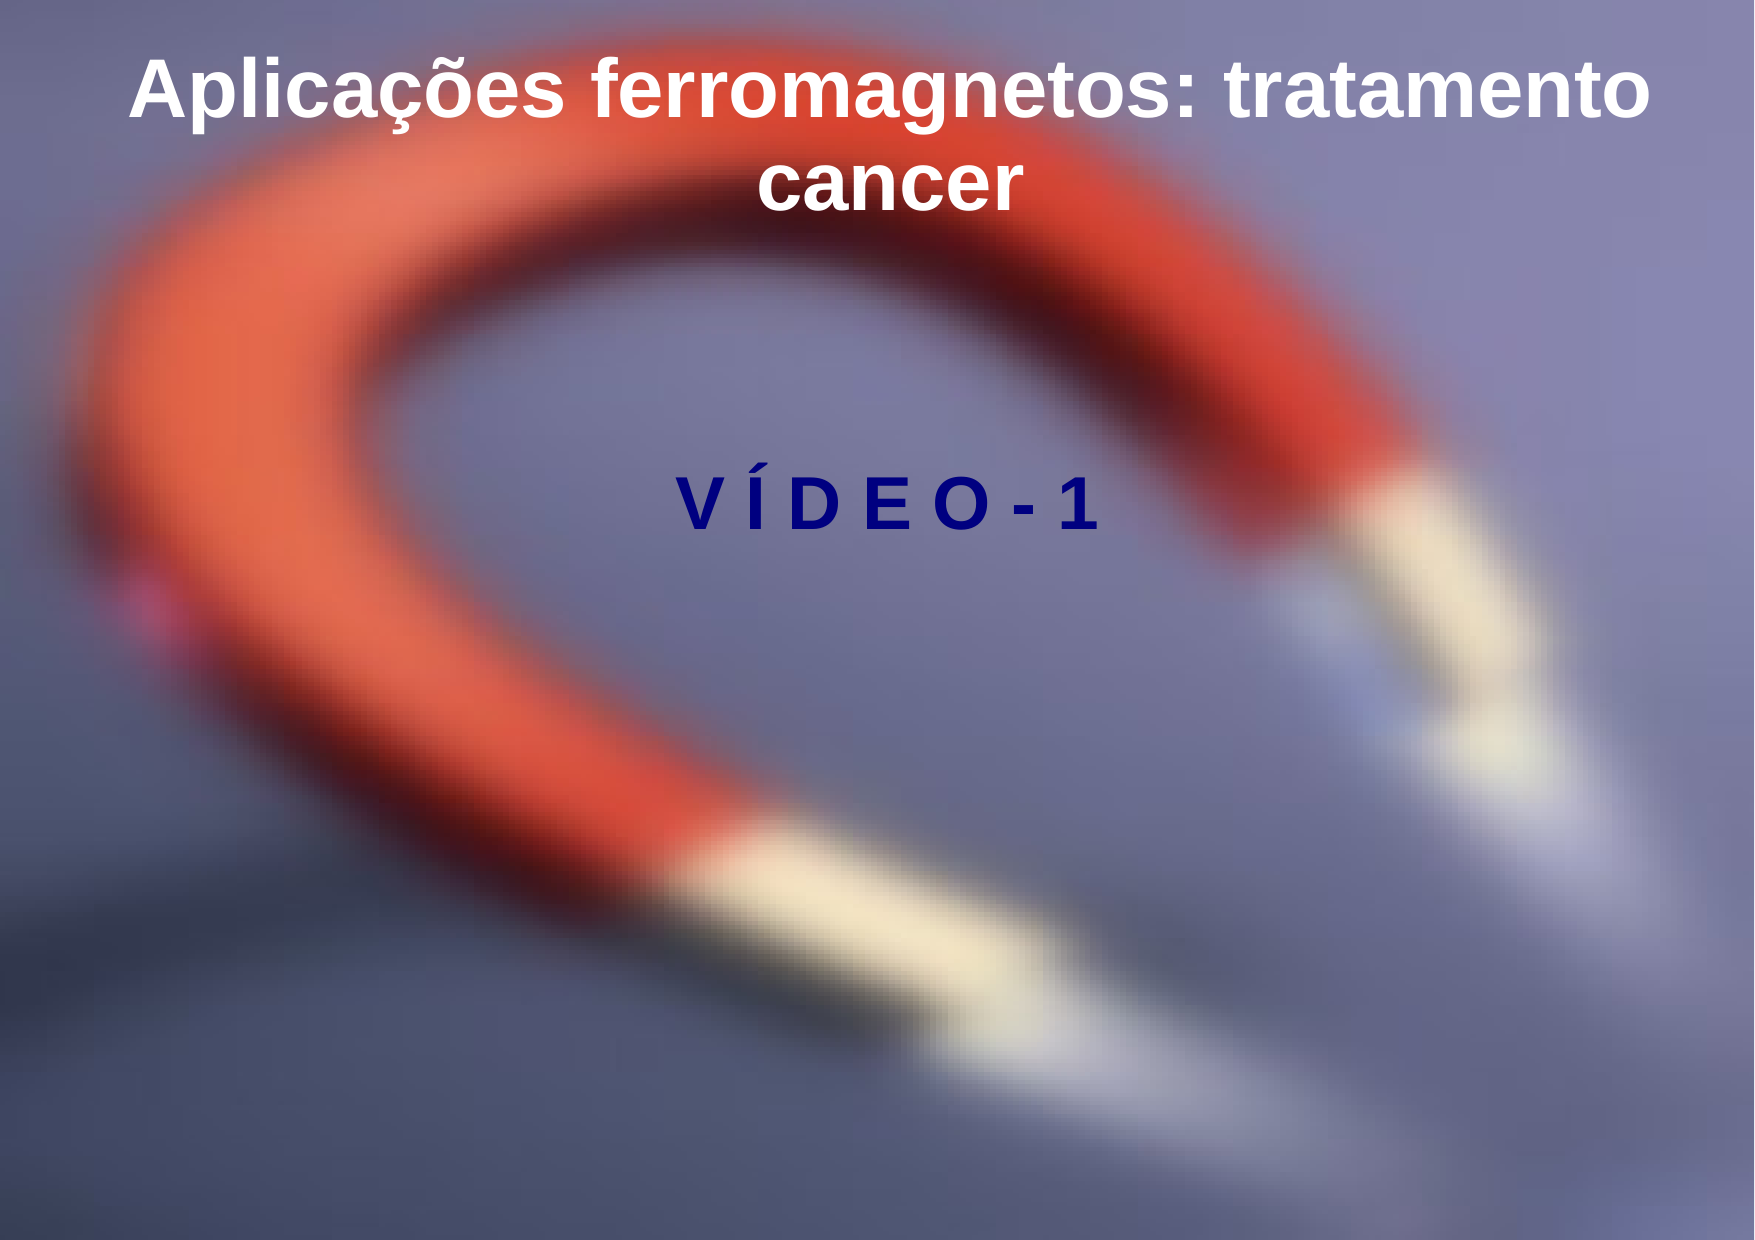

# Aplicações ferromagnetos: tratamento cancer
V Í D E O - 1